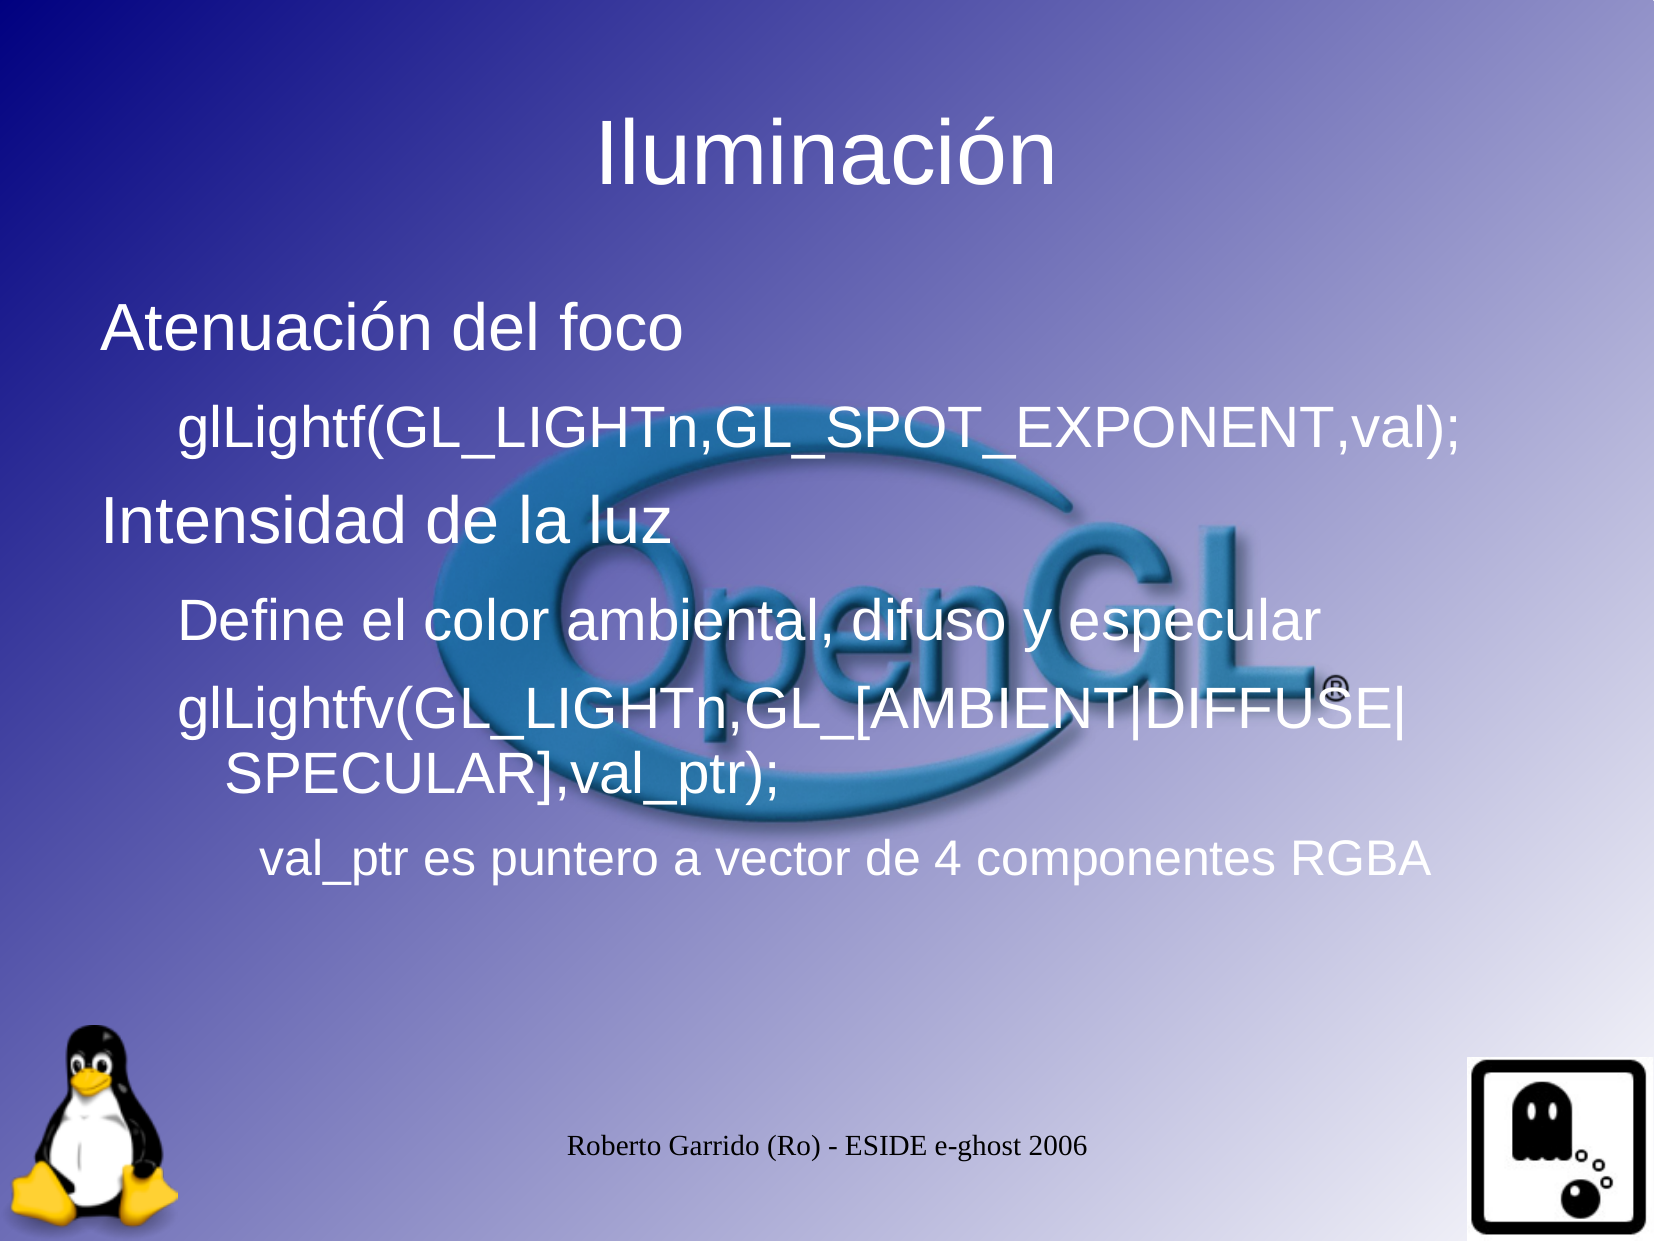

# Iluminación
Atenuación del foco
glLightf(GL_LIGHTn,GL_SPOT_EXPONENT,val);
Intensidad de la luz
Define el color ambiental, difuso y especular
glLightfv(GL_LIGHTn,GL_[AMBIENT|DIFFUSE|SPECULAR],val_ptr);
val_ptr es puntero a vector de 4 componentes RGBA
Roberto Garrido (Ro) - ESIDE e-ghost 2006